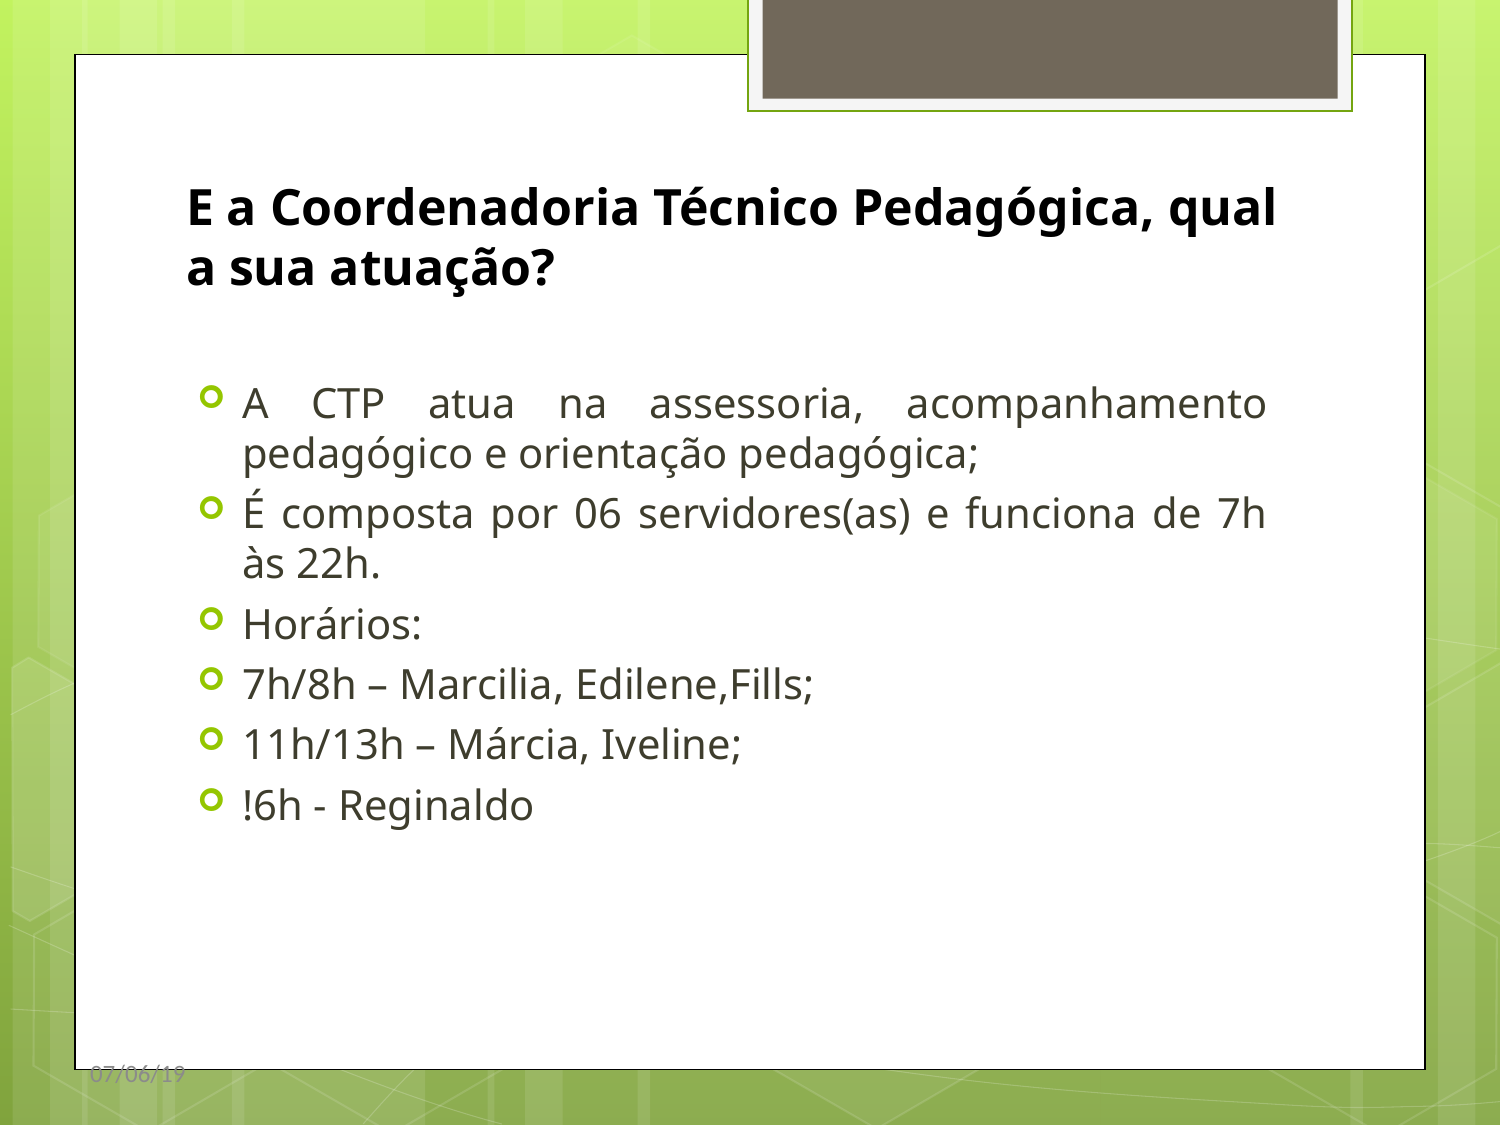

# E a Coordenadoria Técnico Pedagógica, qual a sua atuação?
A CTP atua na assessoria, acompanhamento pedagógico e orientação pedagógica;
É composta por 06 servidores(as) e funciona de 7h às 22h.
Horários:
7h/8h – Marcilia, Edilene,Fills;
11h/13h – Márcia, Iveline;
!6h - Reginaldo
07/06/19